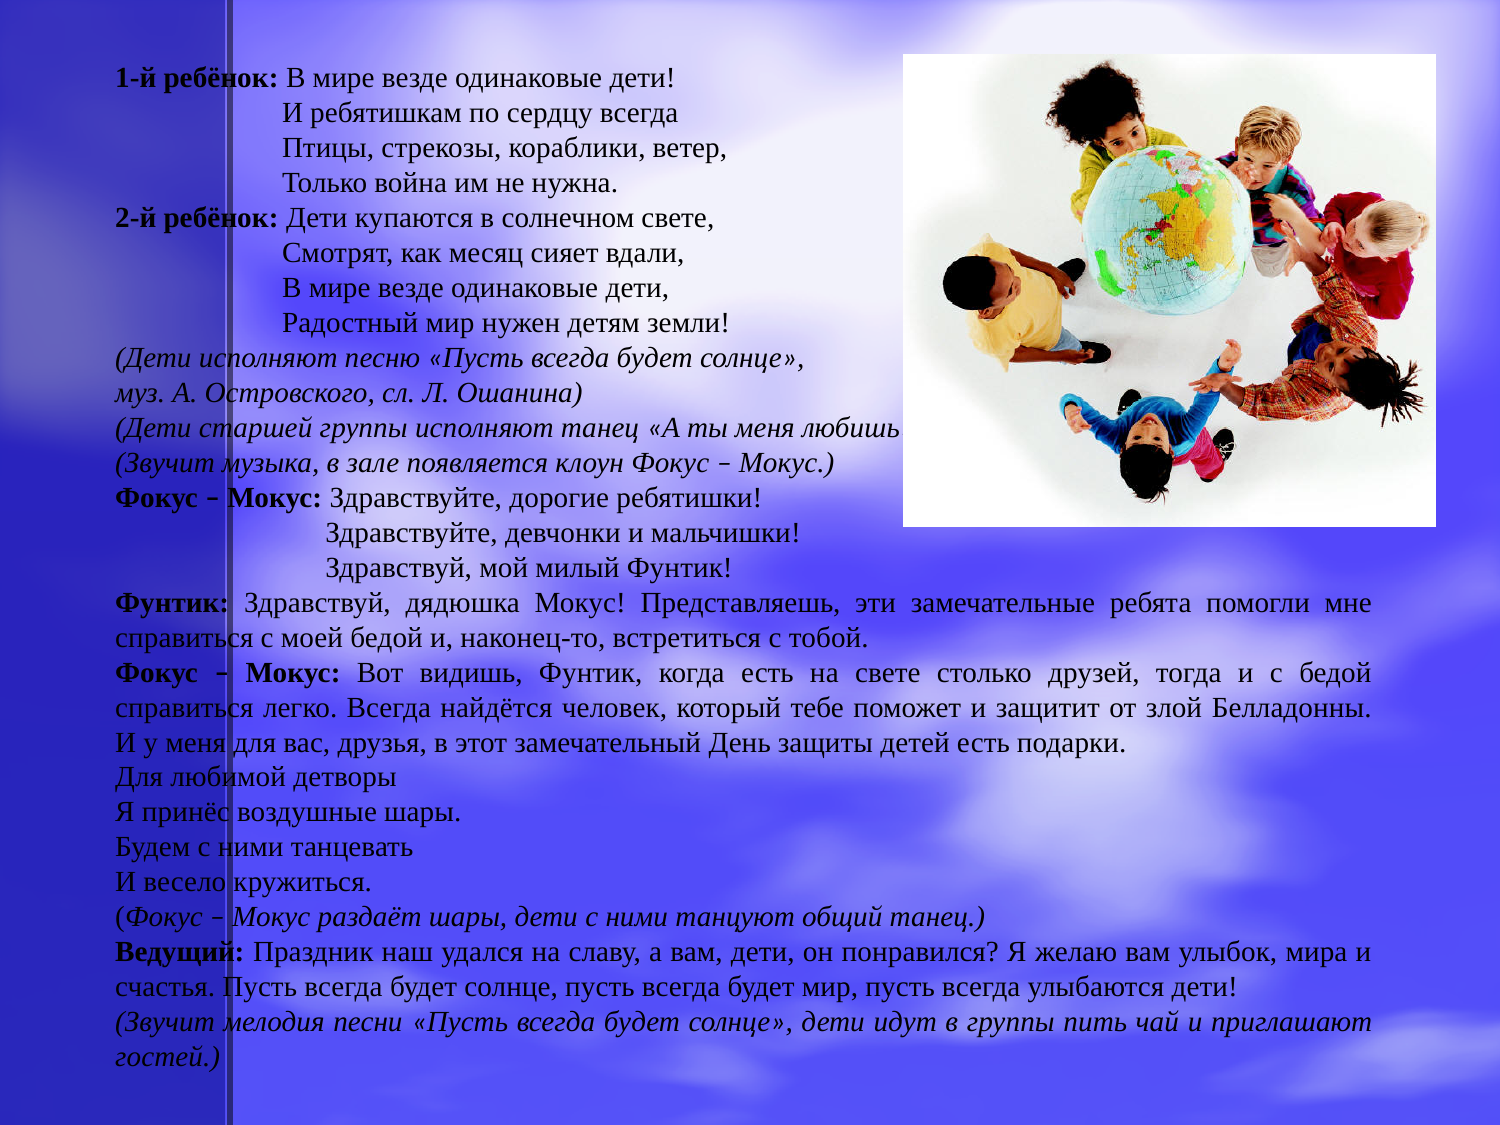

1-й ребёнок: В мире везде одинаковые дети!
 И ребятишкам по сердцу всегда
 Птицы, стрекозы, кораблики, ветер,
 Только война им не нужна.
2-й ребёнок: Дети купаются в солнечном свете,
 Смотрят, как месяц сияет вдали,
 В мире везде одинаковые дети,
 Радостный мир нужен детям земли!
(Дети исполняют песню «Пусть всегда будет солнце»,
муз. А. Островского, сл. Л. Ошанина)
(Дети старшей группы исполняют танец «А ты меня любишь».)
(Звучит музыка, в зале появляется клоун Фокус – Мокус.)
Фокус – Мокус: Здравствуйте, дорогие ребятишки!
 Здравствуйте, девчонки и мальчишки!
 Здравствуй, мой милый Фунтик!
Фунтик: Здравствуй, дядюшка Мокус! Представляешь, эти замечательные ребята помогли мне справиться с моей бедой и, наконец-то, встретиться с тобой.
Фокус – Мокус: Вот видишь, Фунтик, когда есть на свете столько друзей, тогда и с бедой справиться легко. Всегда найдётся человек, который тебе поможет и защитит от злой Белладонны. И у меня для вас, друзья, в этот замечательный День защиты детей есть подарки.
Для любимой детворы
Я принёс воздушные шары.
Будем с ними танцевать
И весело кружиться.
(Фокус – Мокус раздаёт шары, дети с ними танцуют общий танец.)
Ведущий: Праздник наш удался на славу, а вам, дети, он понравился? Я желаю вам улыбок, мира и счастья. Пусть всегда будет солнце, пусть всегда будет мир, пусть всегда улыбаются дети!
(Звучит мелодия песни «Пусть всегда будет солнце», дети идут в группы пить чай и приглашают гостей.)